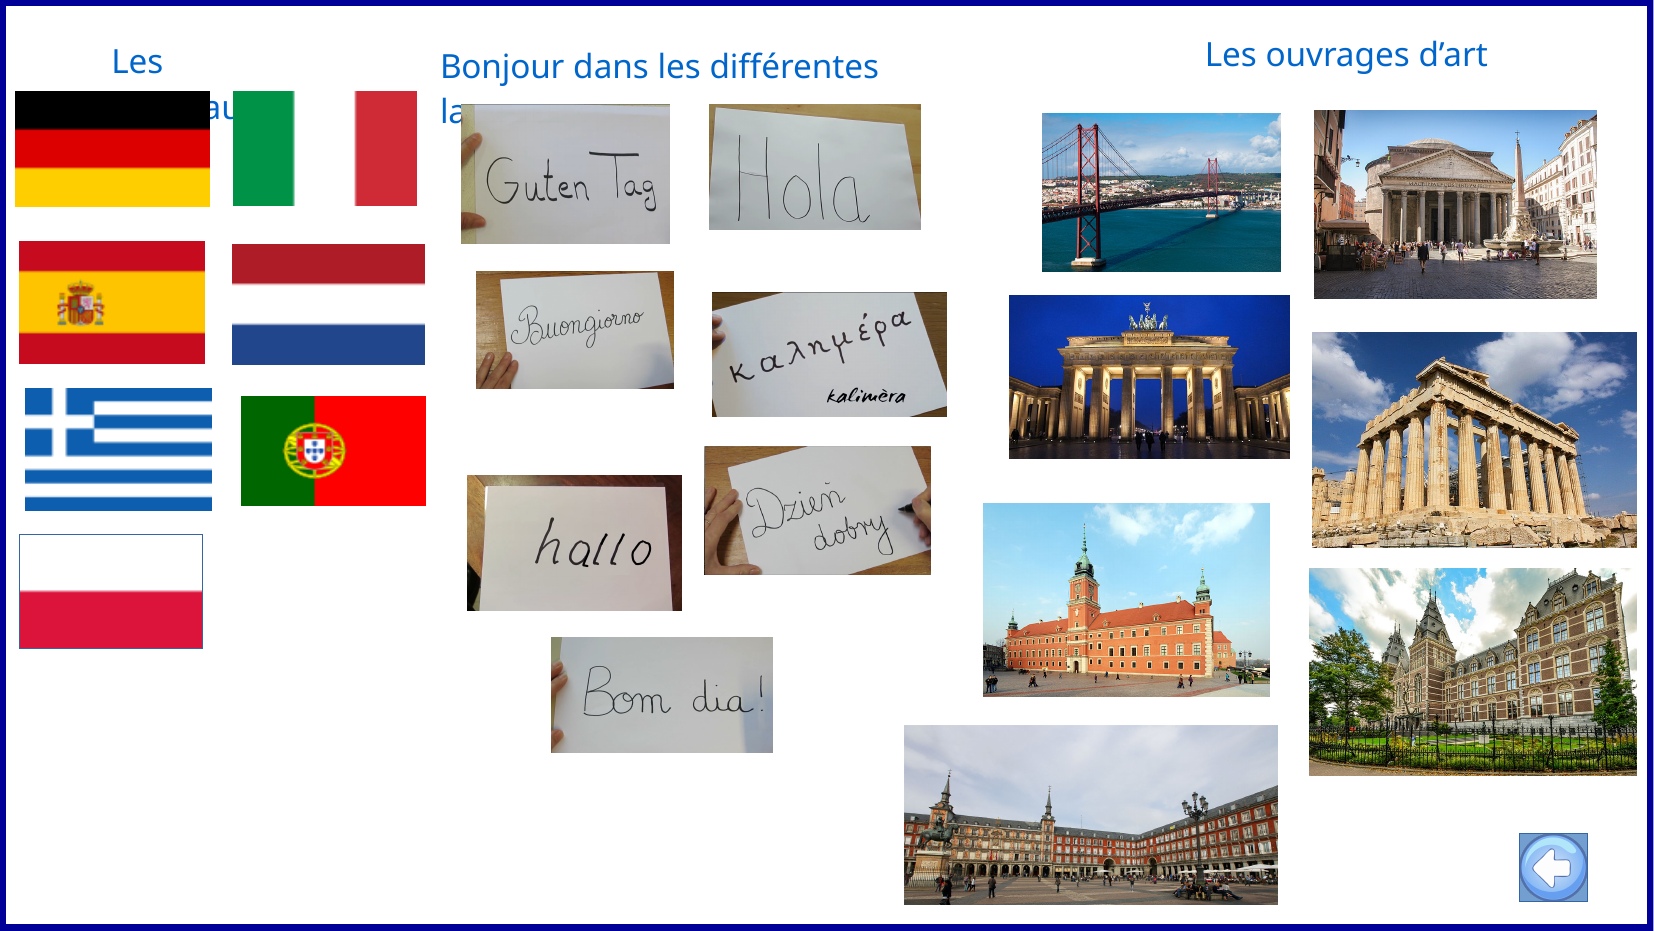

Les ouvrages d’art
Les drapeaux
Bonjour dans les différentes langues